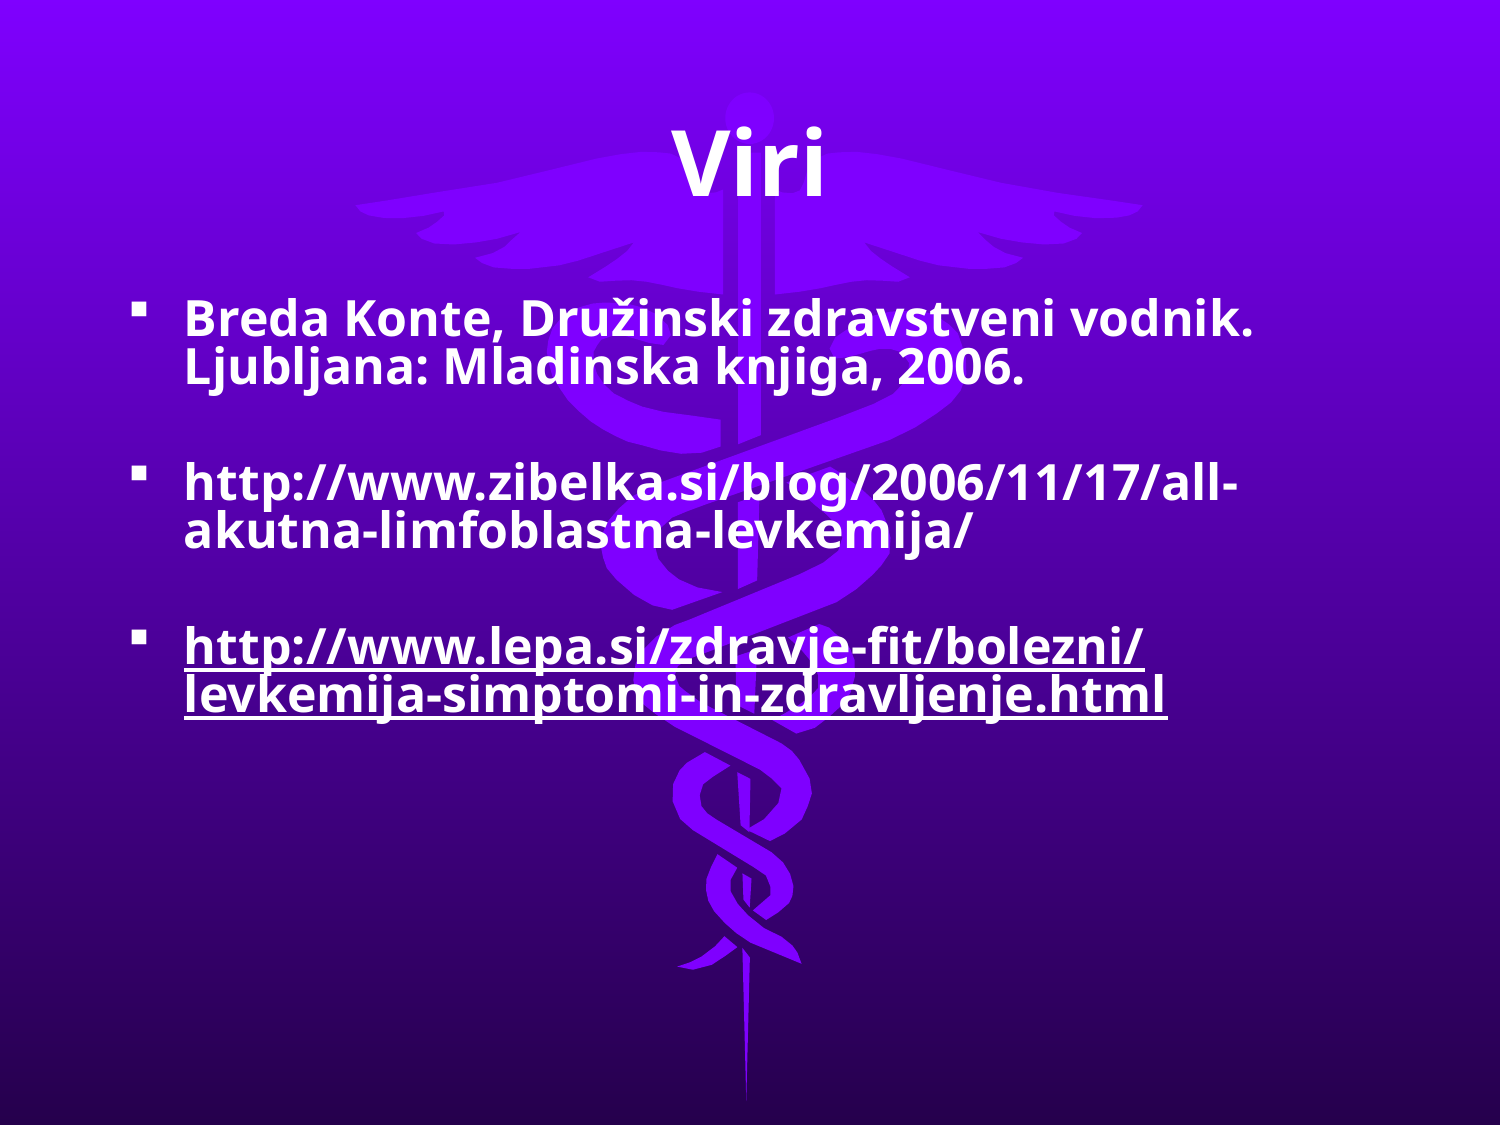

# Viri
Breda Konte, Družinski zdravstveni vodnik. Ljubljana: Mladinska knjiga, 2006.
http://www.zibelka.si/blog/2006/11/17/all-akutna-limfoblastna-levkemija/
http://www.lepa.si/zdravje-fit/bolezni/levkemija-simptomi-in-zdravljenje.html